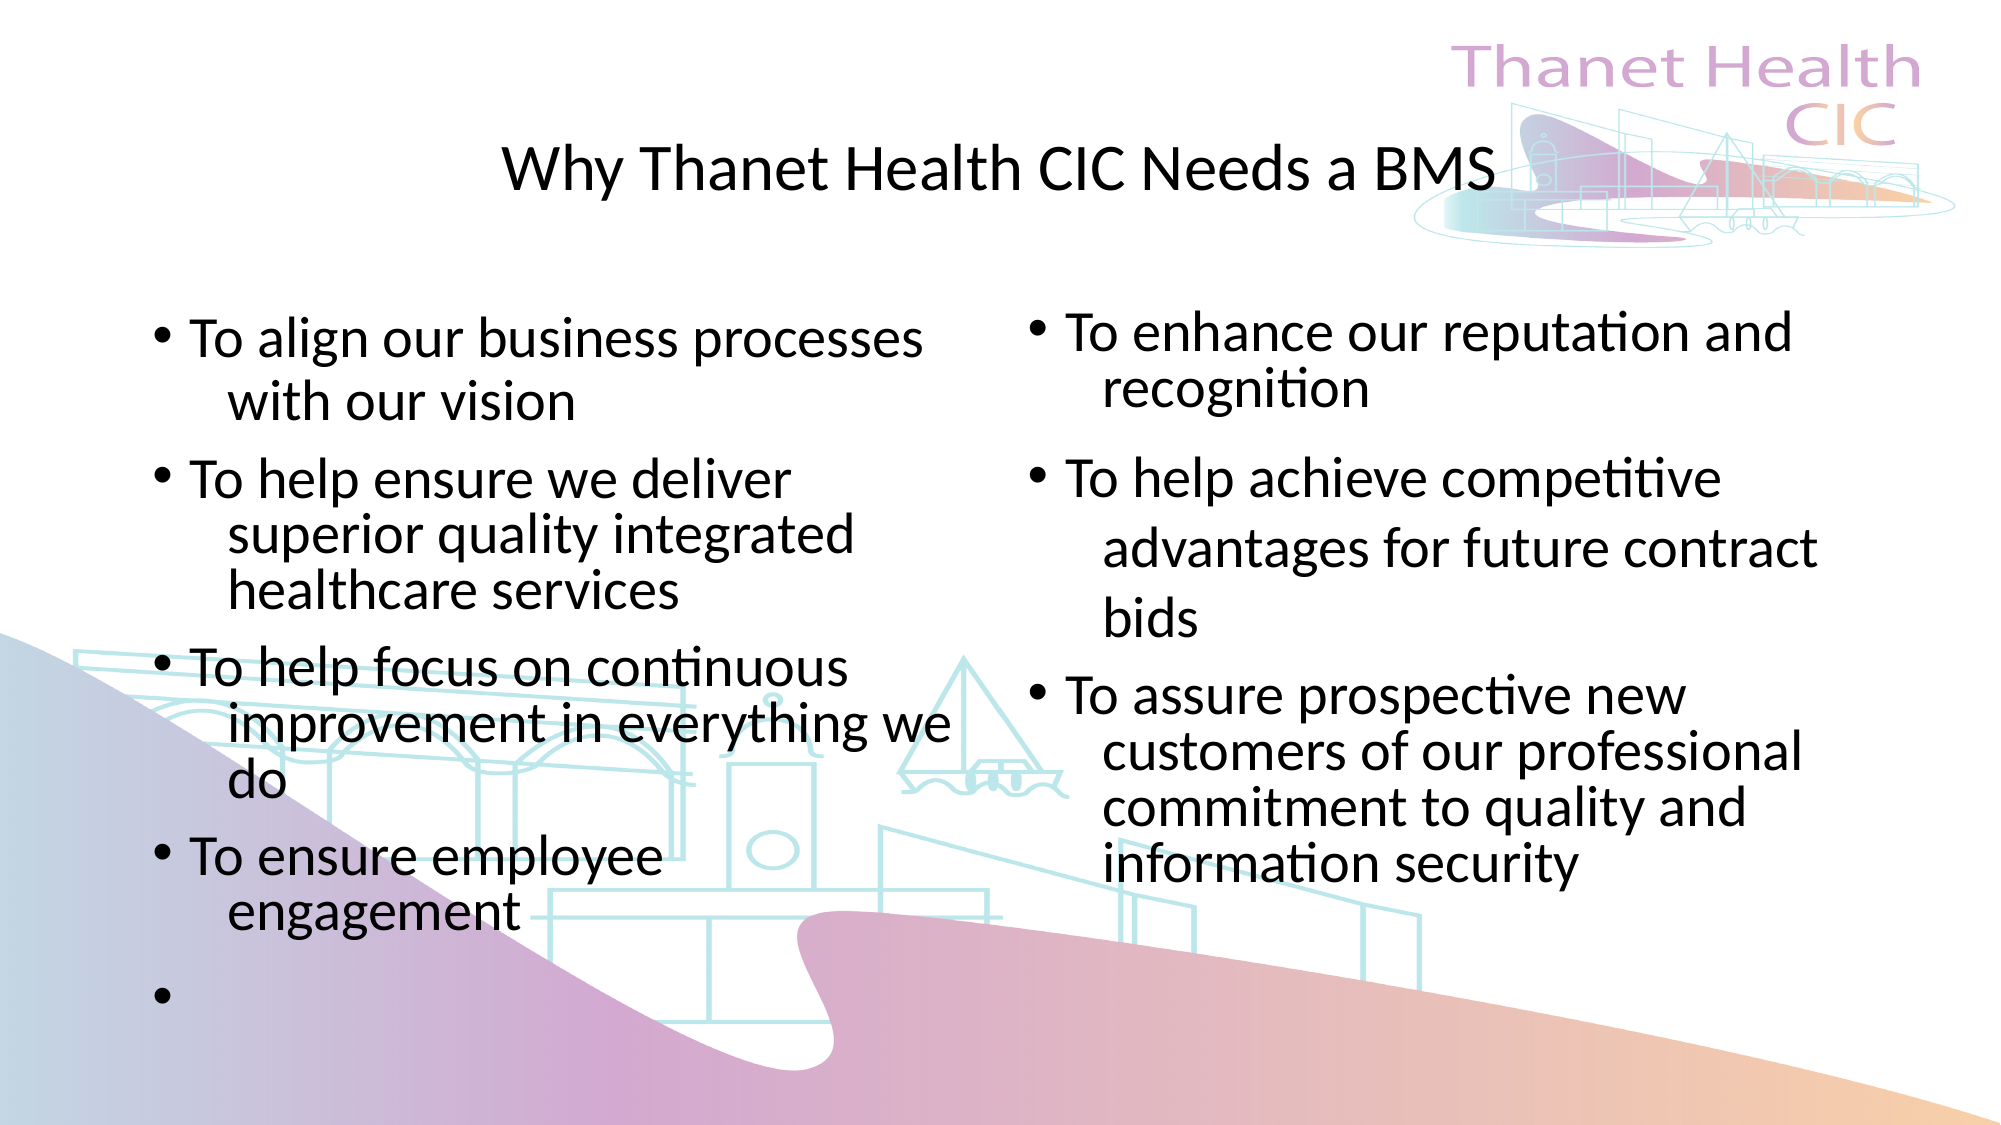

# Why Thanet Health CIC Needs a BMS
To align our business processes with our vision
To help ensure we deliver superior quality integrated healthcare services
To help focus on continuous improvement in everything we do
To ensure employee engagement
To enhance our reputation and recognition
To help achieve competitive advantages for future contract bids
To assure prospective new customers of our professional commitment to quality and information security